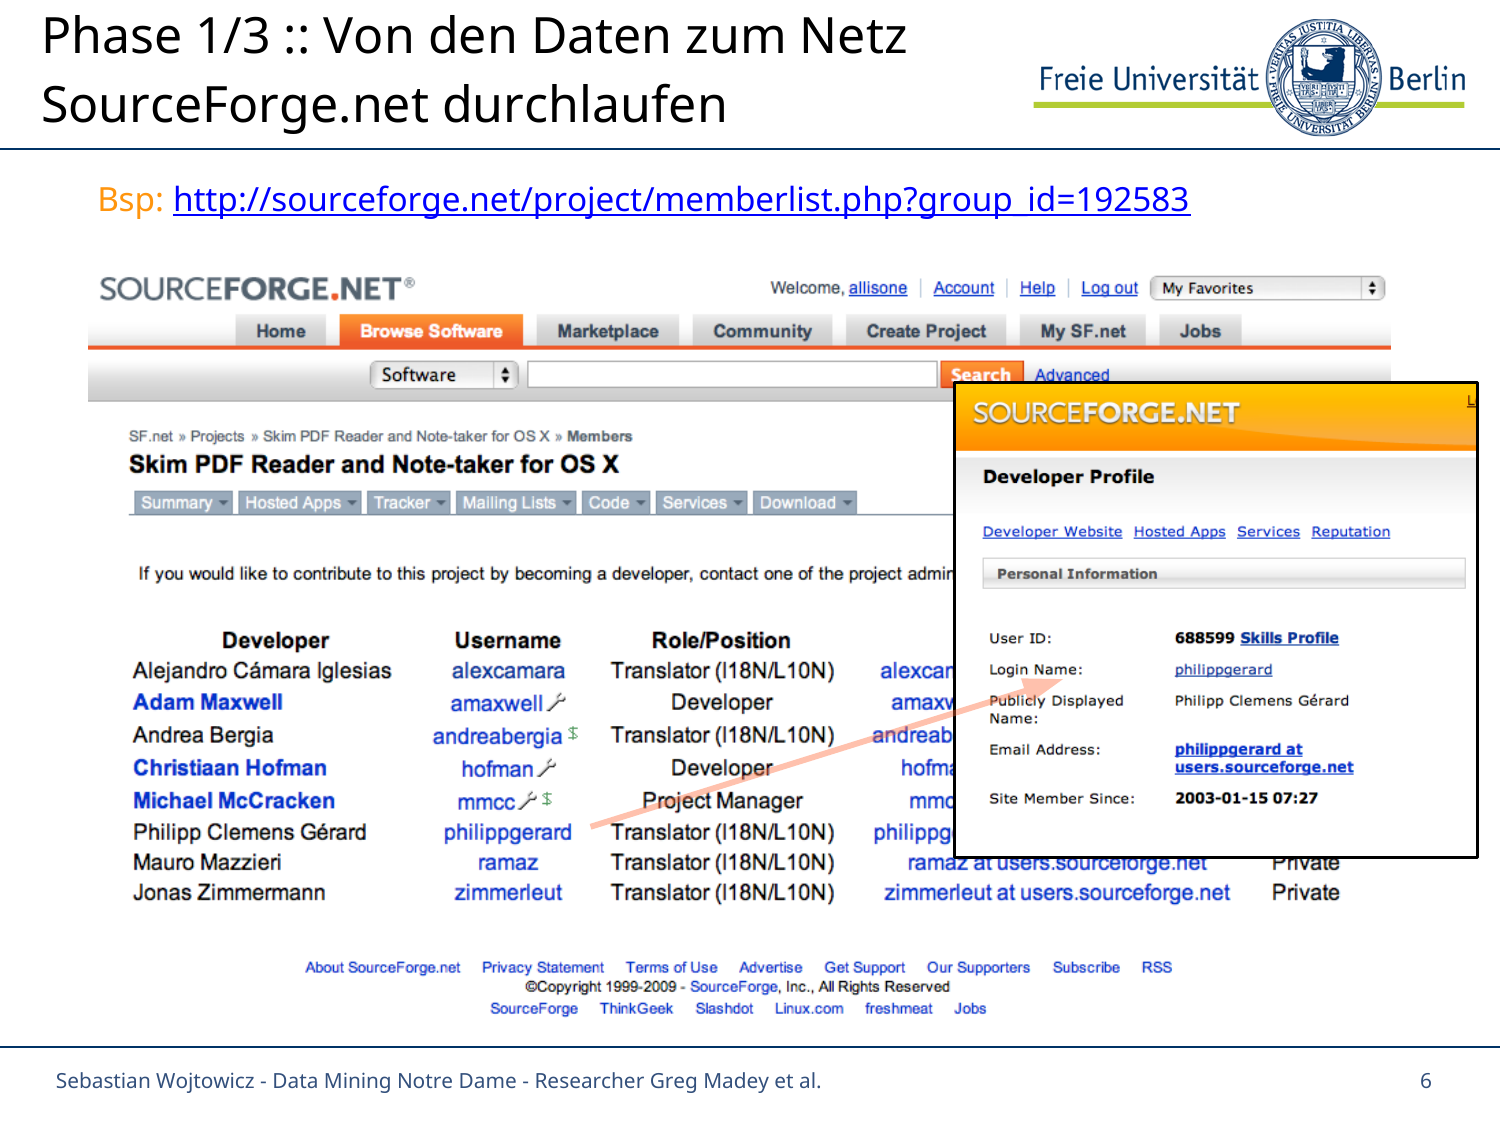

# Phase 1/3 :: Von den Daten zum Netz SourceForge.net durchlaufen
Bsp: http://sourceforge.net/project/memberlist.php?group_id=192583
Sebastian Wojtowicz - Data Mining Notre Dame - Researcher Greg Madey et al.
6